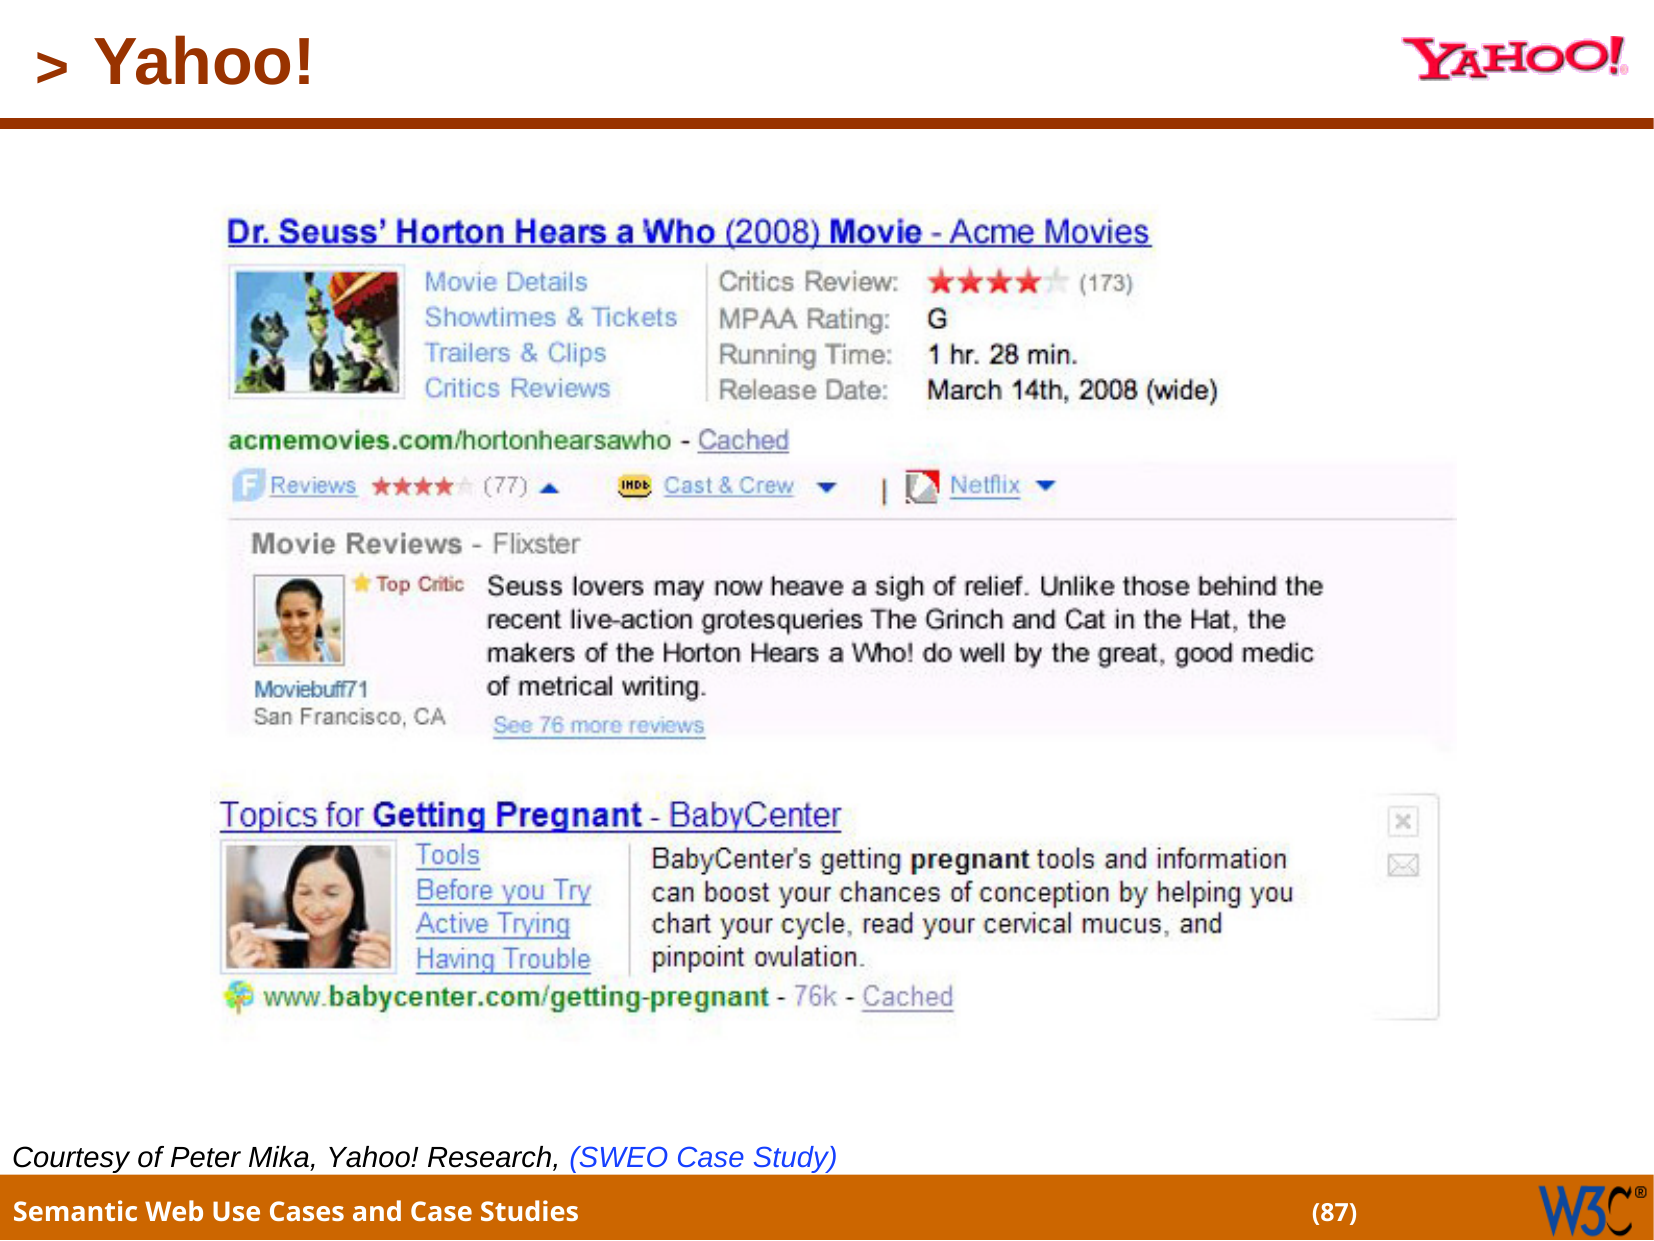

# Yahoo!
Courtesy of Peter Mika, Yahoo! Research, (SWEO Case Study)